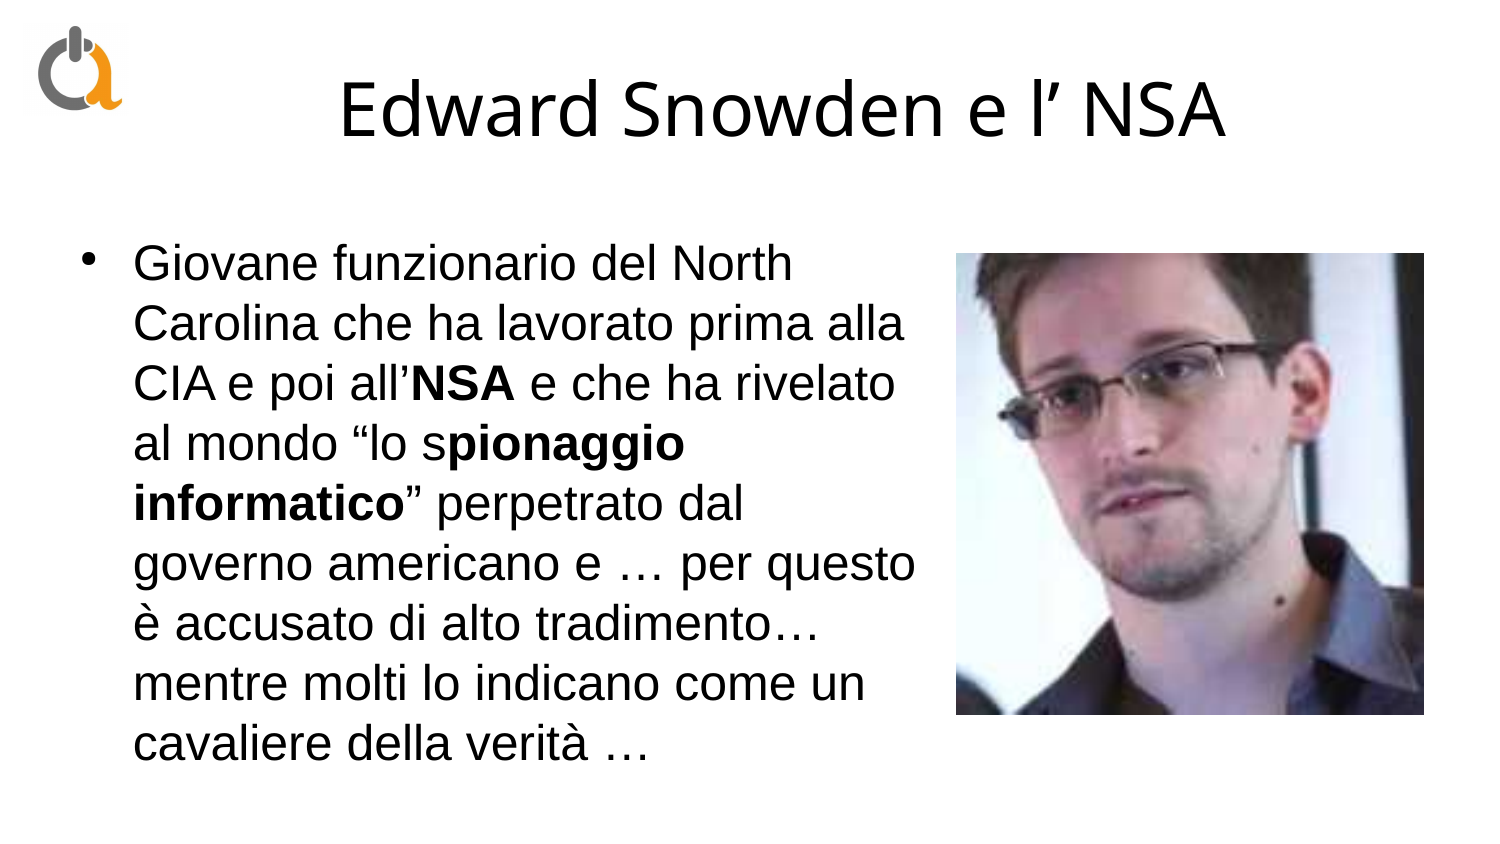

# Edward Snowden e l’ NSA
Giovane funzionario del North Carolina che ha lavorato prima alla CIA e poi all’NSA e che ha rivelato al mondo “lo spionaggio informatico” perpetrato dal governo americano e … per questo è accusato di alto tradimento… mentre molti lo indicano come un cavaliere della verità …